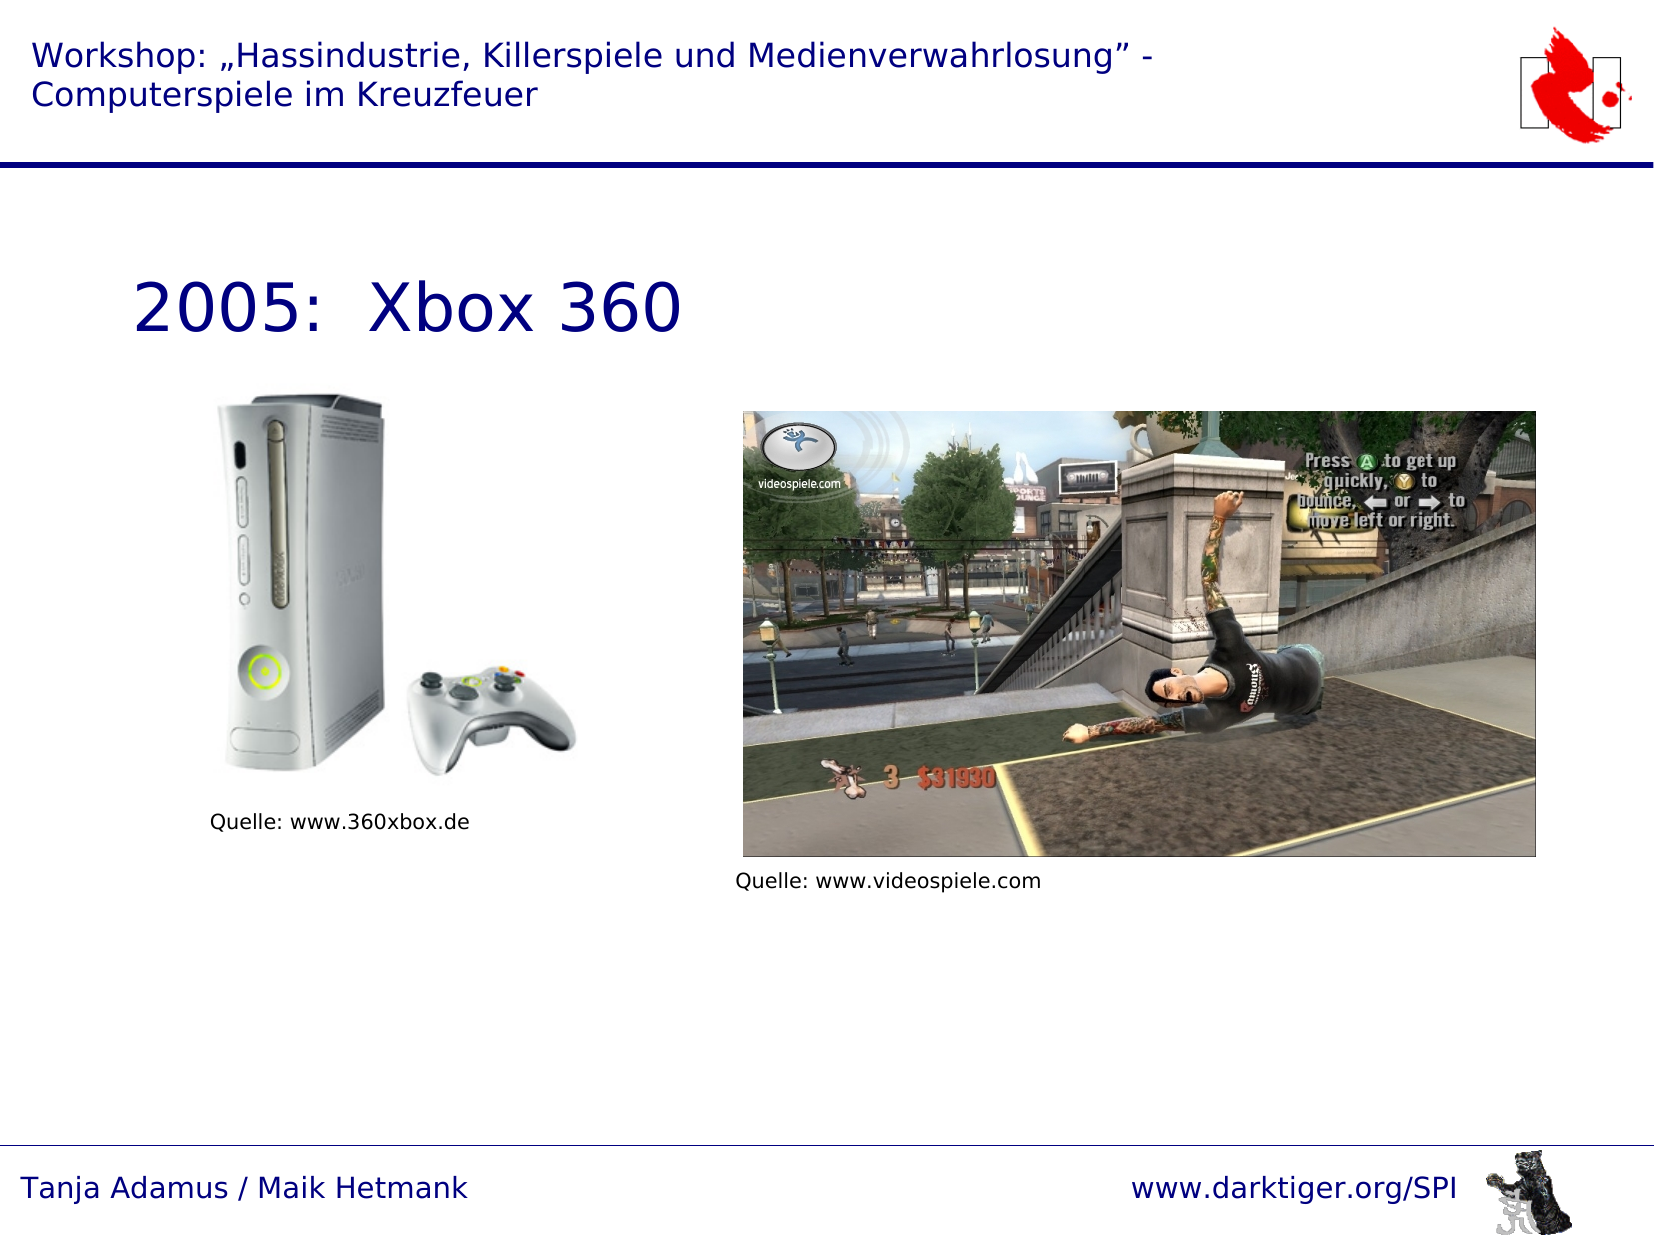

Workshop: „Hassindustrie, Killerspiele und Medienverwahrlosung” - Computerspiele im Kreuzfeuer
2005: Xbox 360
Quelle: www.360xbox.de
Quelle: www.videospiele.com